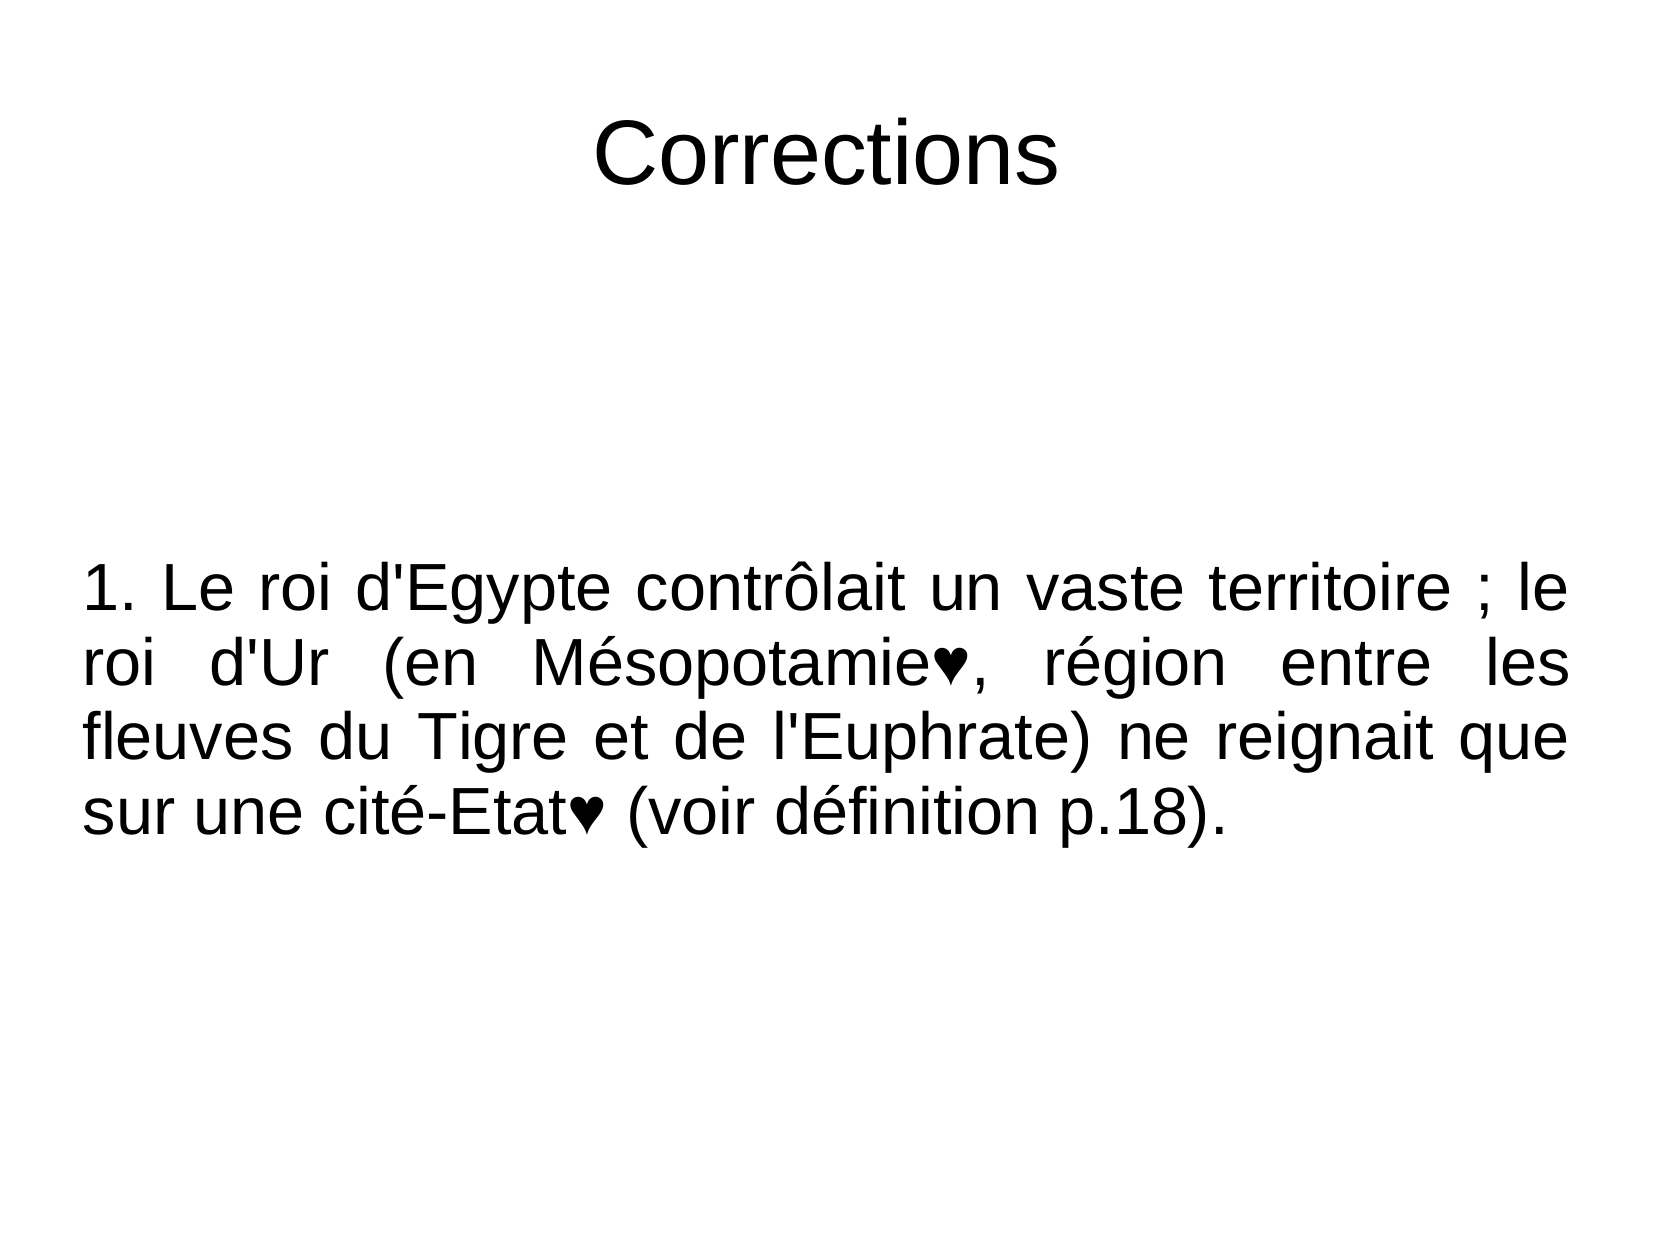

# Corrections
1. Le roi d'Egypte contrôlait un vaste territoire ; le roi d'Ur (en Mésopotamie♥, région entre les fleuves du Tigre et de l'Euphrate) ne reignait que sur une cité-Etat♥ (voir définition p.18).